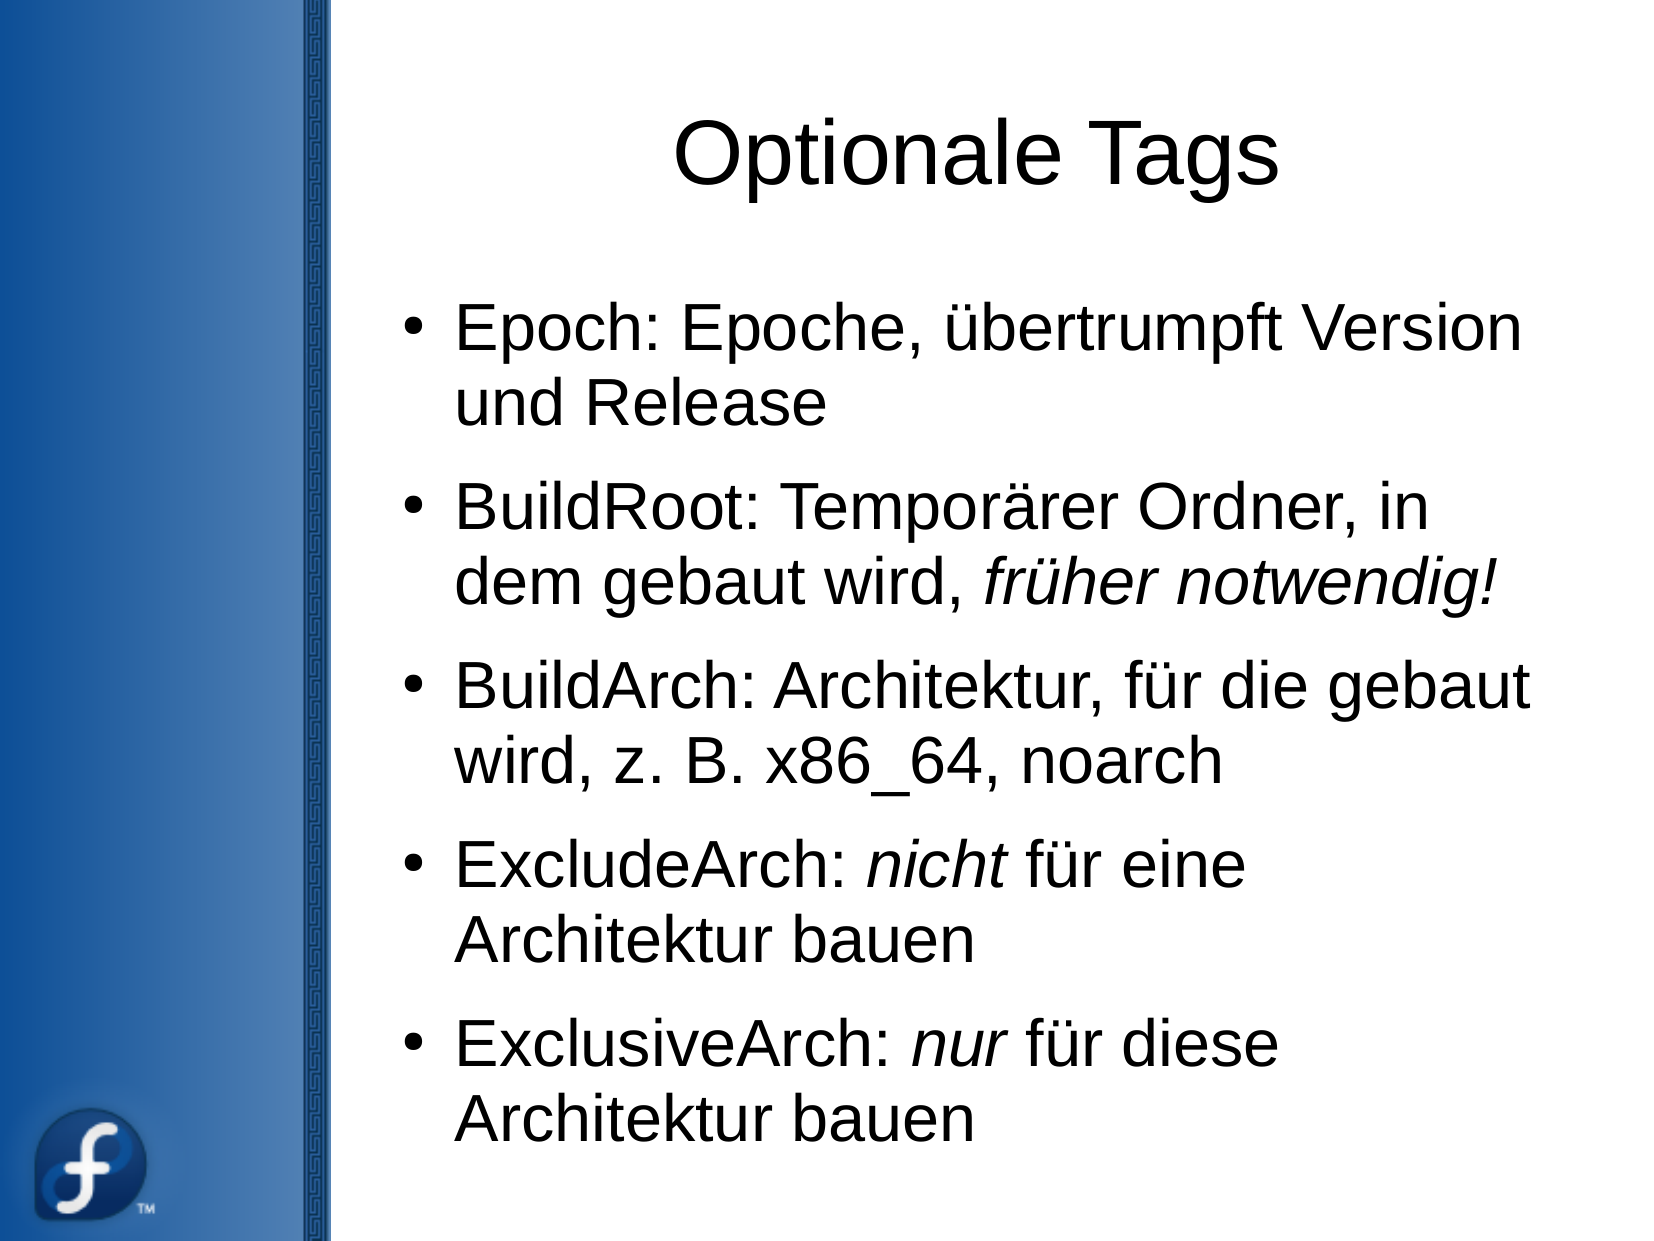

# Optionale Tags
Epoch: Epoche, übertrumpft Version und Release
BuildRoot: Temporärer Ordner, in dem gebaut wird, früher notwendig!
BuildArch: Architektur, für die gebaut wird, z. B. x86_64, noarch
ExcludeArch: nicht für eine Architektur bauen
ExclusiveArch: nur für diese Architektur bauen